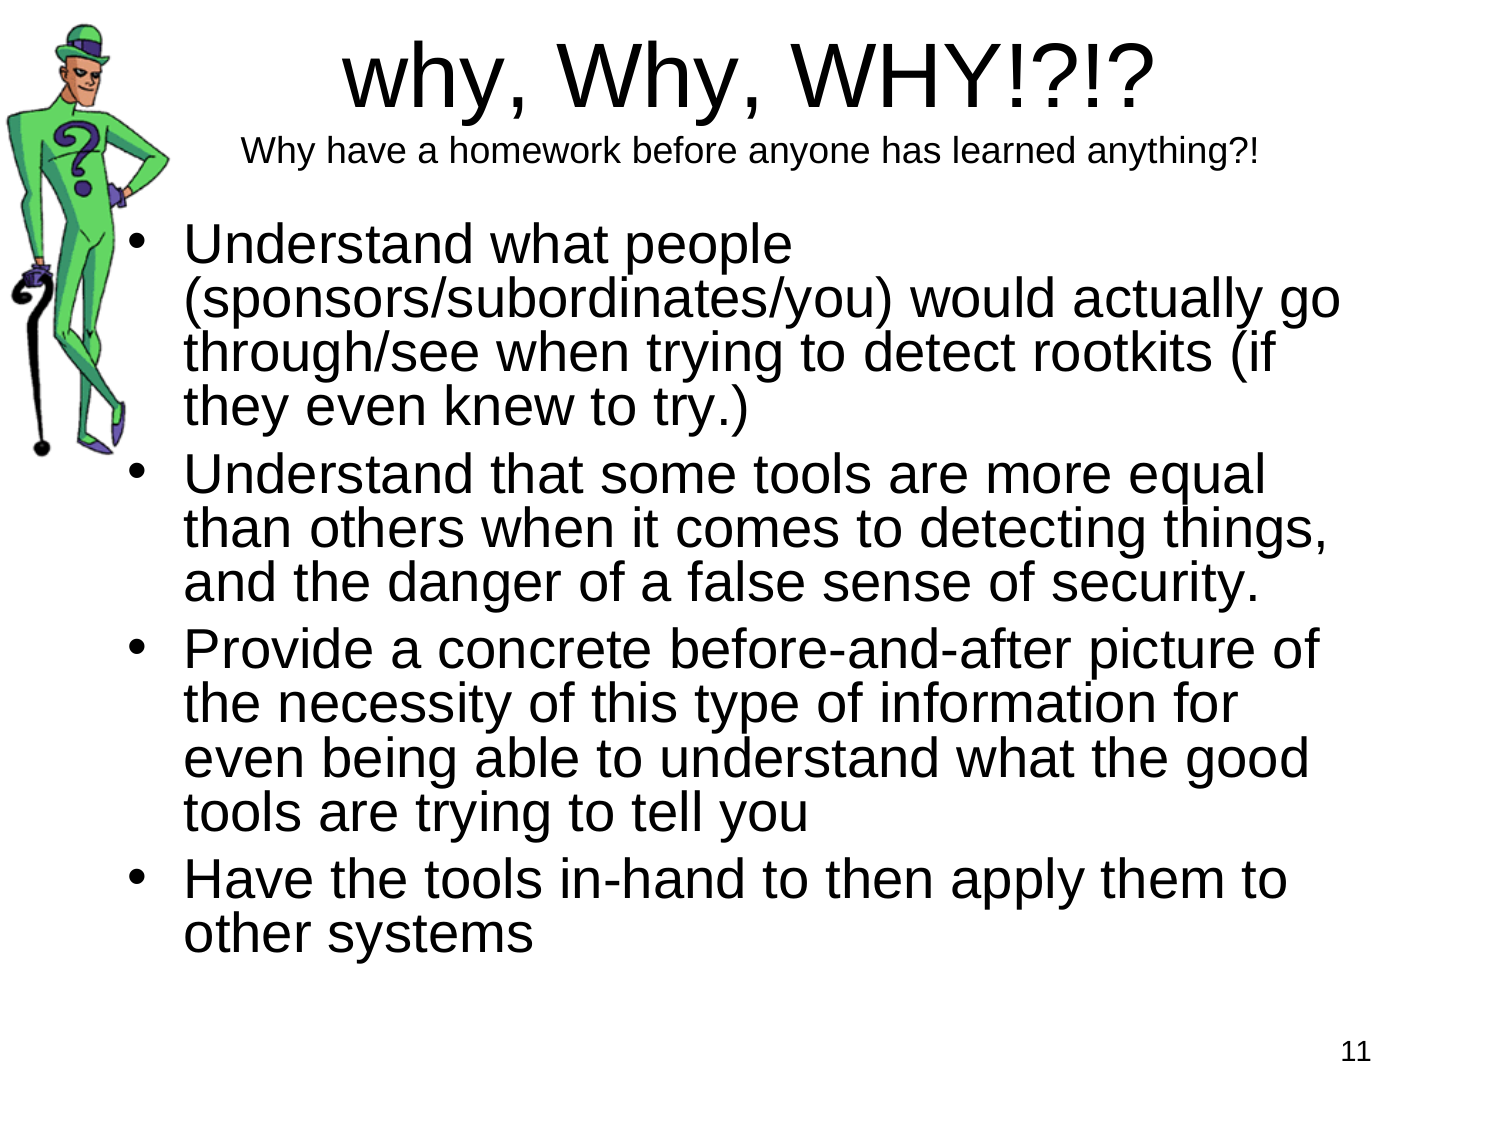

# why, Why, WHY!?!? Why have a homework before anyone has learned anything?!
Understand what people (sponsors/subordinates/you) would actually go through/see when trying to detect rootkits (if they even knew to try.)
Understand that some tools are more equal than others when it comes to detecting things, and the danger of a false sense of security.
Provide a concrete before-and-after picture of the necessity of this type of information for even being able to understand what the good tools are trying to tell you
Have the tools in-hand to then apply them to other systems